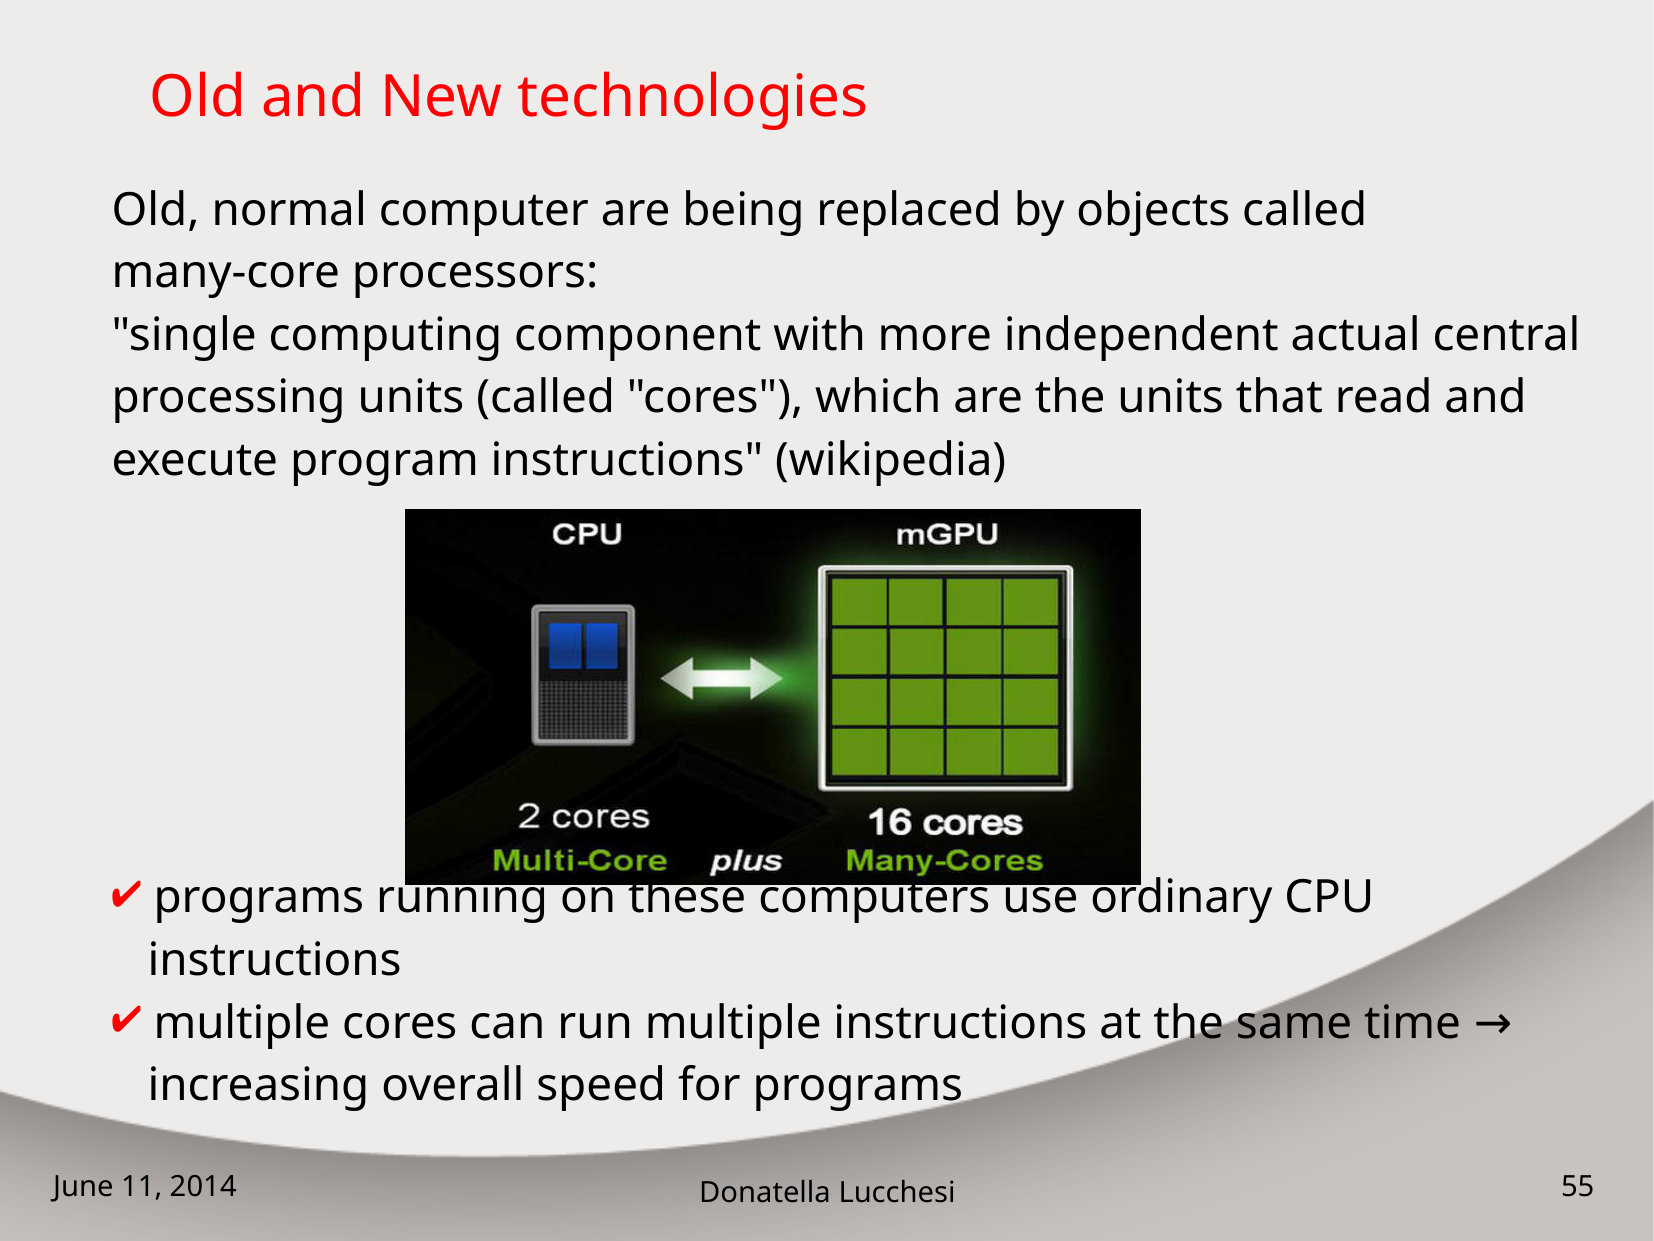

Old and New technologies
Old, normal computer are being replaced by objects called
many-core processors:
"single computing component with more independent actual central
processing units (called "cores"), which are the units that read and
execute program instructions" (wikipedia)
 programs running on these computers use ordinary CPU
 instructions
 multiple cores can run multiple instructions at the same time →
 increasing overall speed for programs
June 11, 2014
55
Donatella Lucchesi